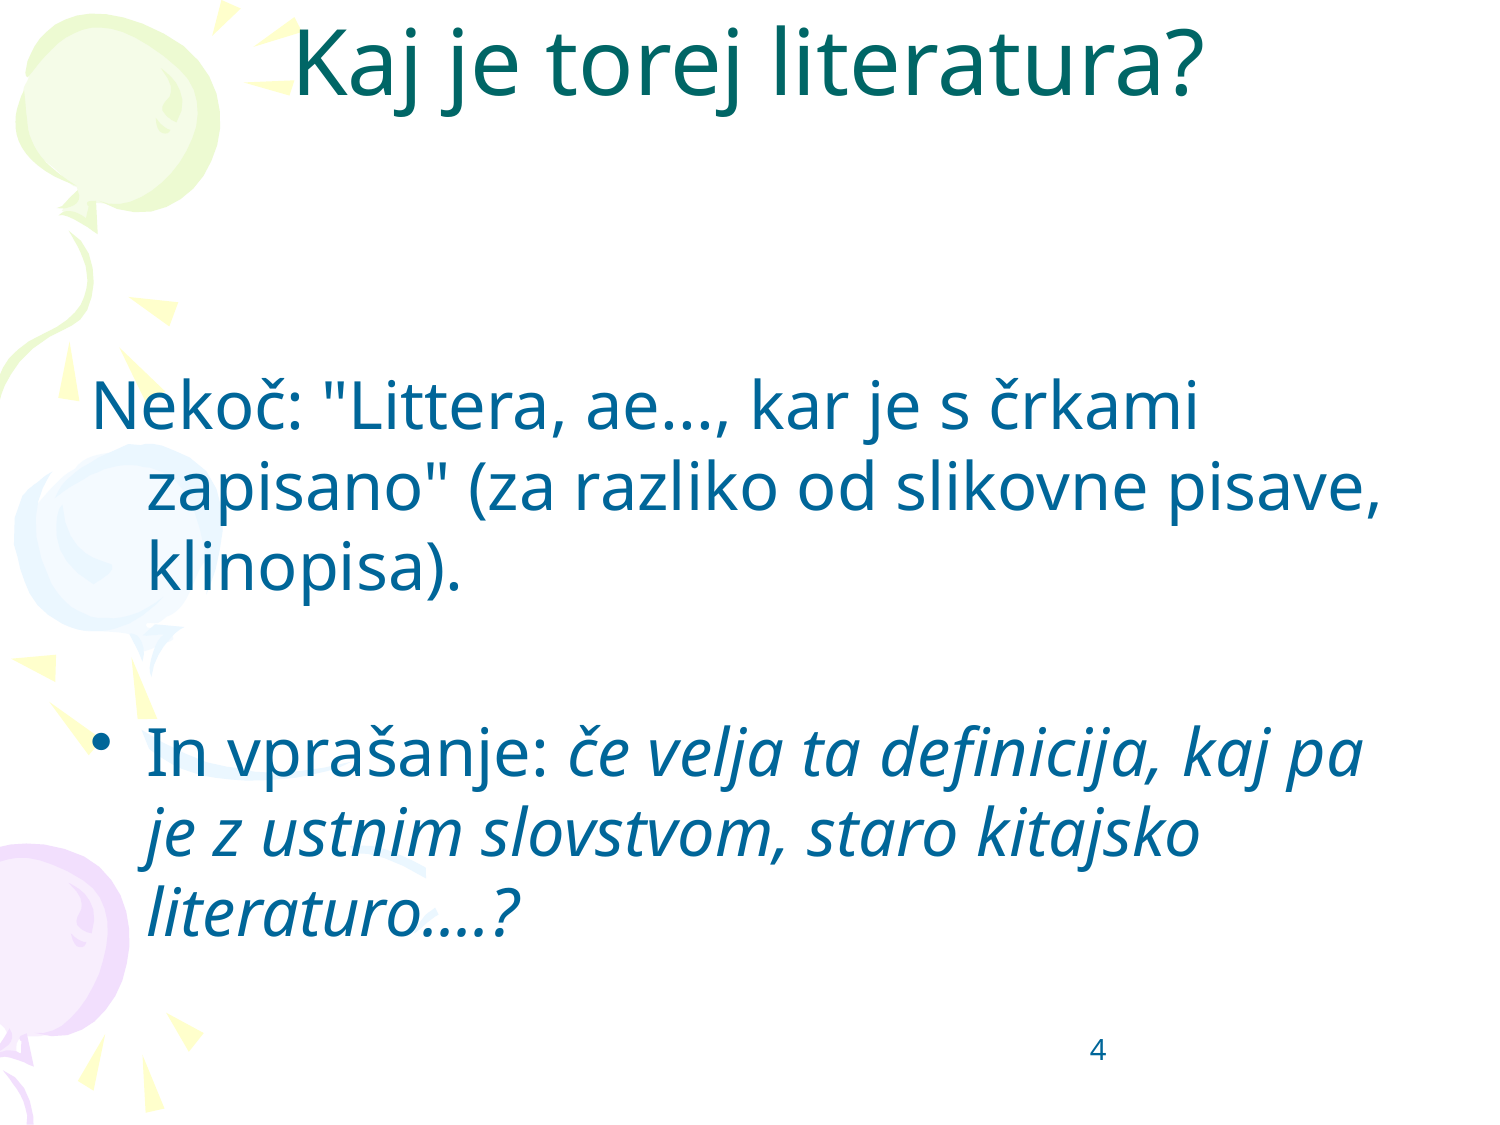

# Kaj je torej literatura?
Nekoč: "Littera, ae..., kar je s črkami zapisano" (za razliko od slikovne pisave, klinopisa).
In vprašanje: če velja ta definicija, kaj pa je z ustnim slovstvom, staro kitajsko literaturo....?